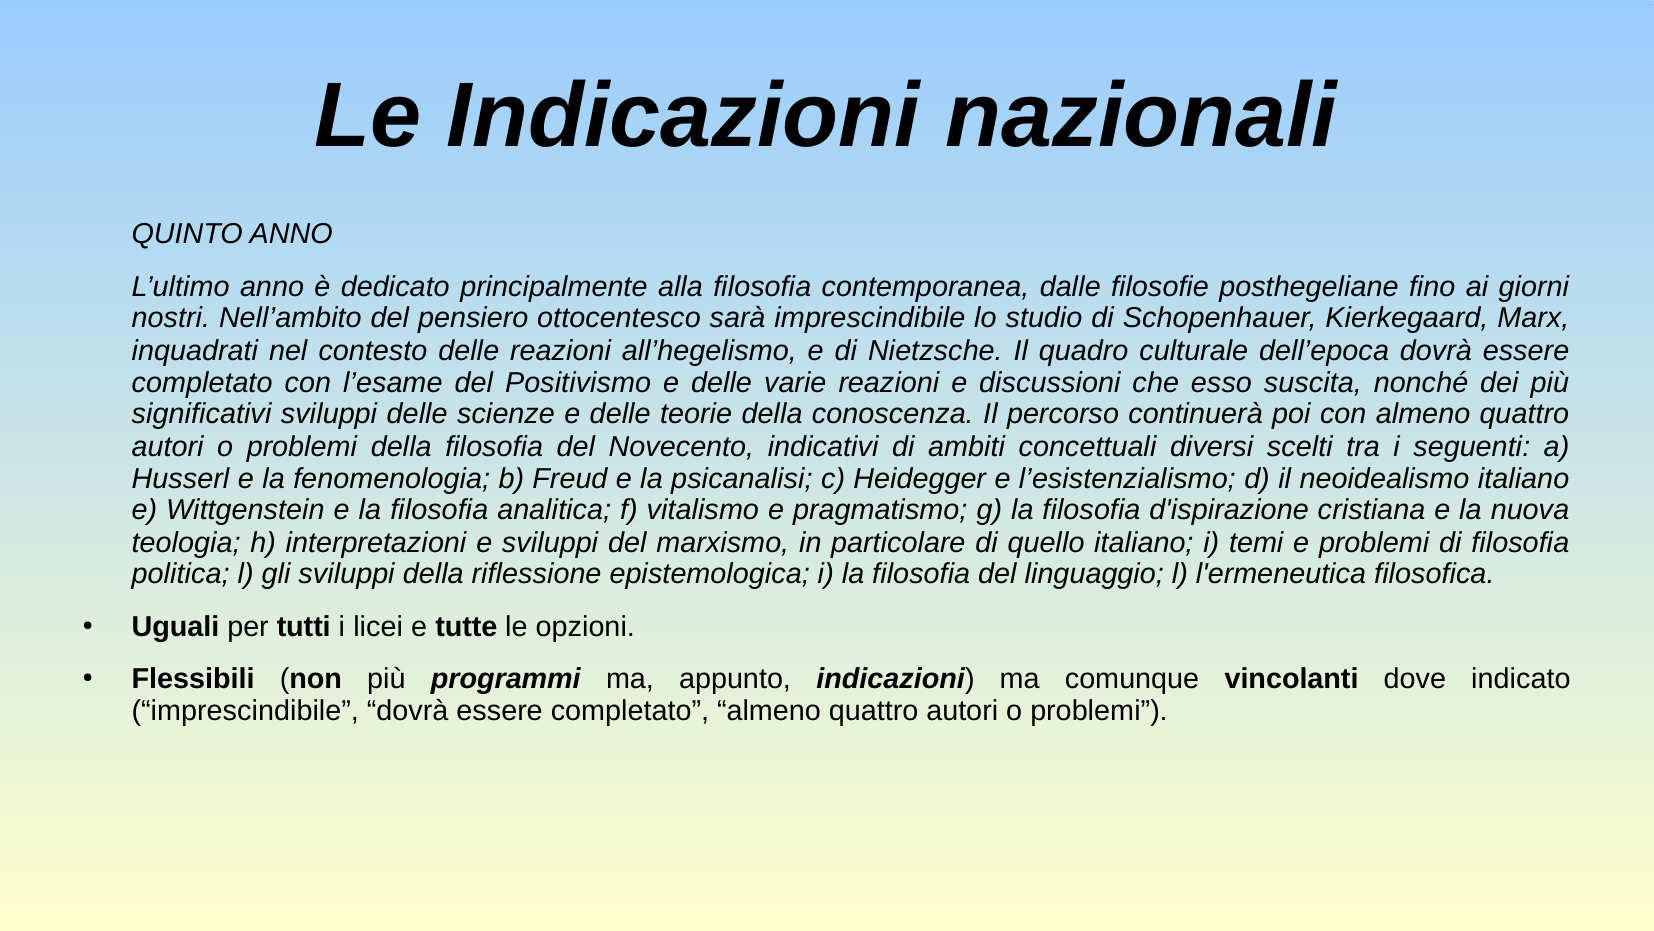

# Le Indicazioni nazionali
QUINTO ANNO
L’ultimo anno è dedicato principalmente alla filosofia contemporanea, dalle filosofie posthegeliane fino ai giorni nostri. Nell’ambito del pensiero ottocentesco sarà imprescindibile lo studio di Schopenhauer, Kierkegaard, Marx, inquadrati nel contesto delle reazioni all’hegelismo, e di Nietzsche. Il quadro culturale dell’epoca dovrà essere completato con l’esame del Positivismo e delle varie reazioni e discussioni che esso suscita, nonché dei più significativi sviluppi delle scienze e delle teorie della conoscenza. Il percorso continuerà poi con almeno quattro autori o problemi della filosofia del Novecento, indicativi di ambiti concettuali diversi scelti tra i seguenti: a) Husserl e la fenomenologia; b) Freud e la psicanalisi; c) Heidegger e l’esistenzialismo; d) il neoidealismo italiano e) Wittgenstein e la filosofia analitica; f) vitalismo e pragmatismo; g) la filosofia d'ispirazione cristiana e la nuova teologia; h) interpretazioni e sviluppi del marxismo, in particolare di quello italiano; i) temi e problemi di filosofia politica; l) gli sviluppi della riflessione epistemologica; i) la filosofia del linguaggio; l) l'ermeneutica filosofica.
Uguali per tutti i licei e tutte le opzioni.
Flessibili (non più programmi ma, appunto, indicazioni) ma comunque vincolanti dove indicato (“imprescindibile”, “dovrà essere completato”, “almeno quattro autori o problemi”).